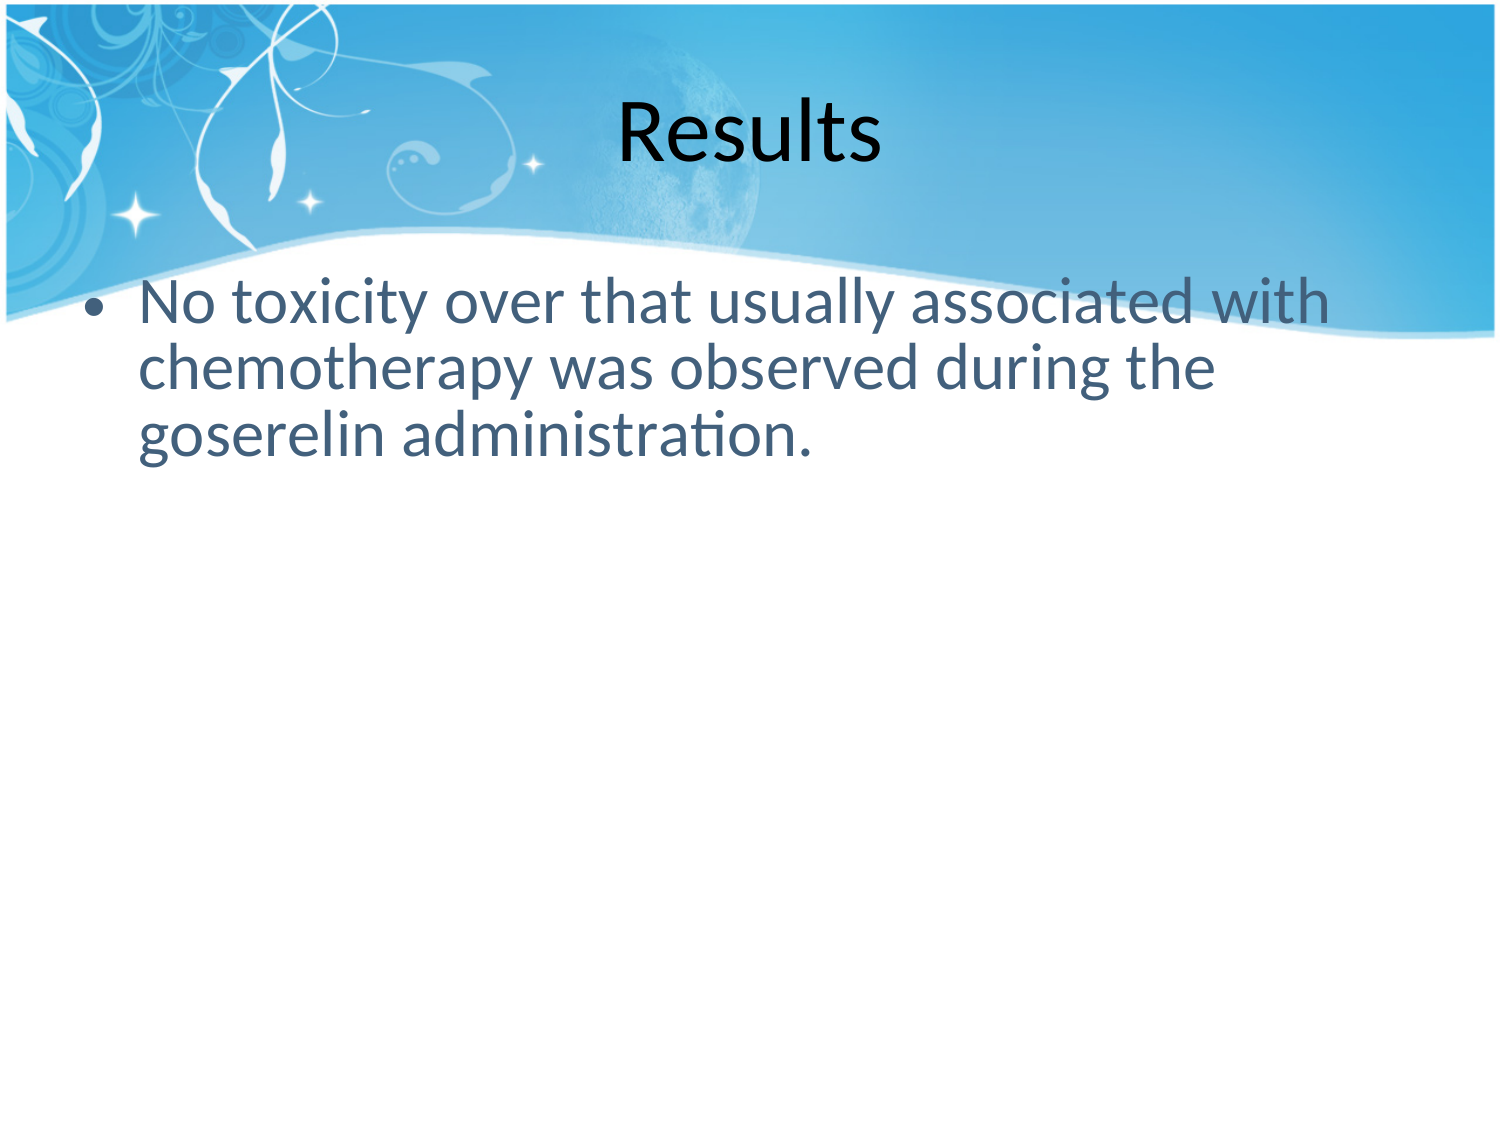

# Results
No toxicity over that usually associated with chemotherapy was observed during the goserelin administration.